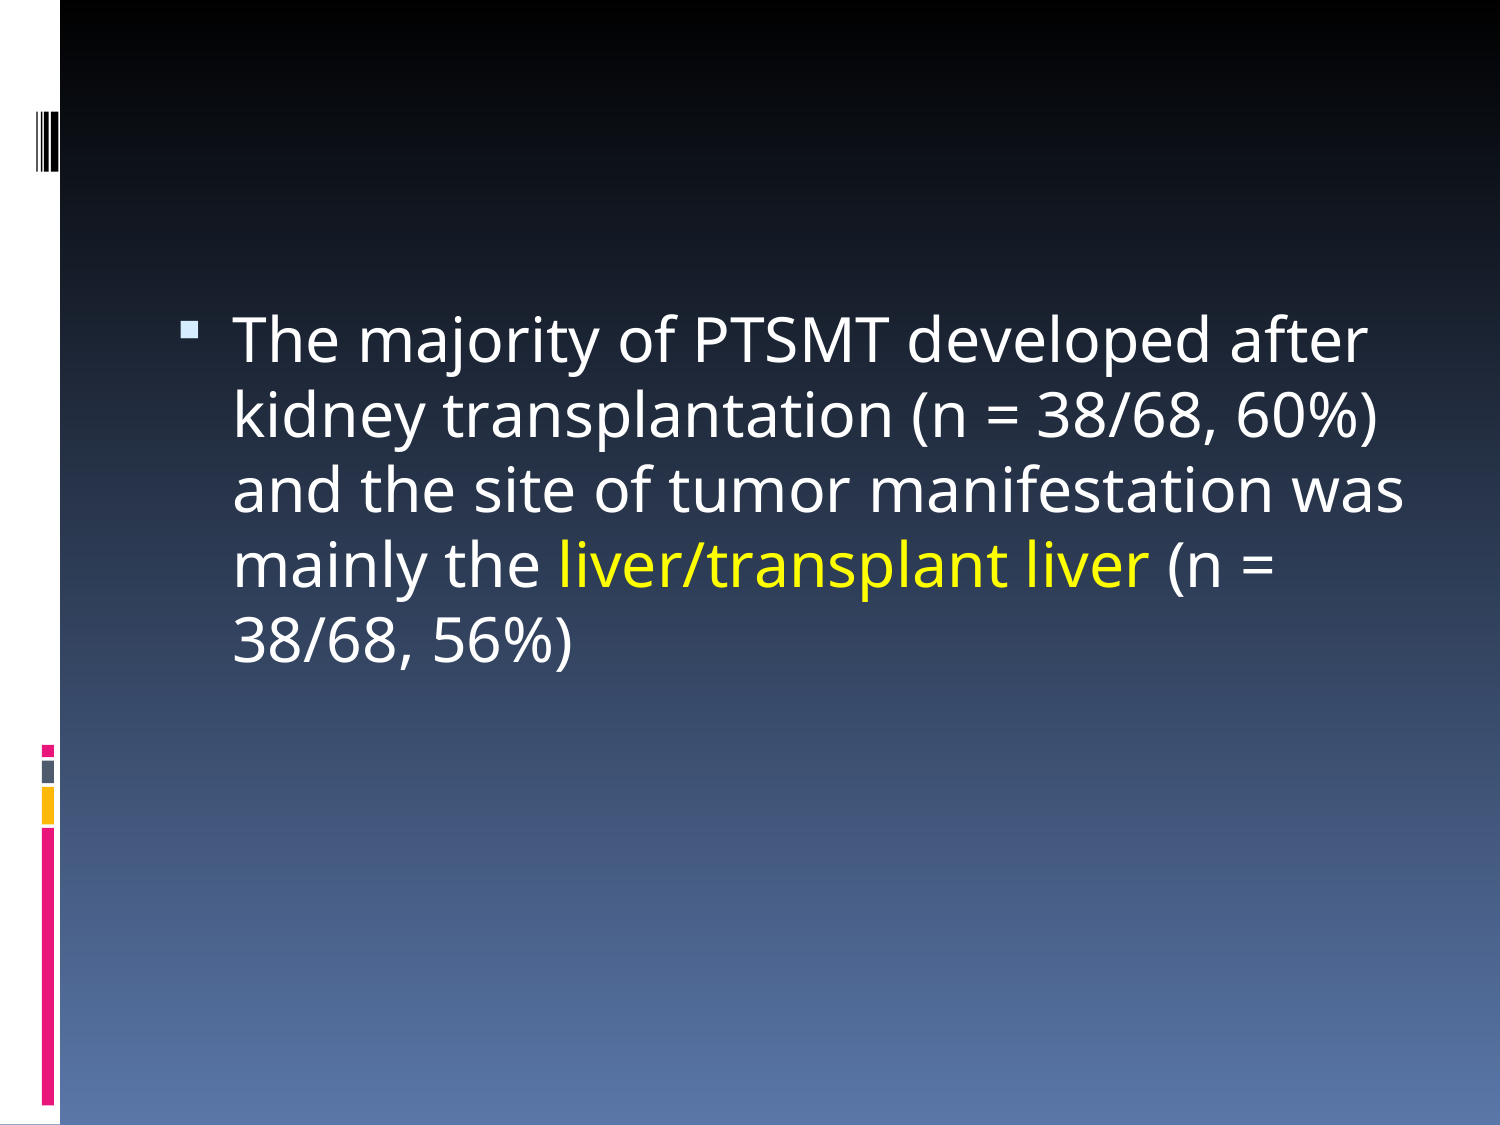

#
The majority of PTSMT developed after kidney transplantation (n = 38/68, 60%) and the site of tumor manifestation was mainly the liver/transplant liver (n = 38/68, 56%)